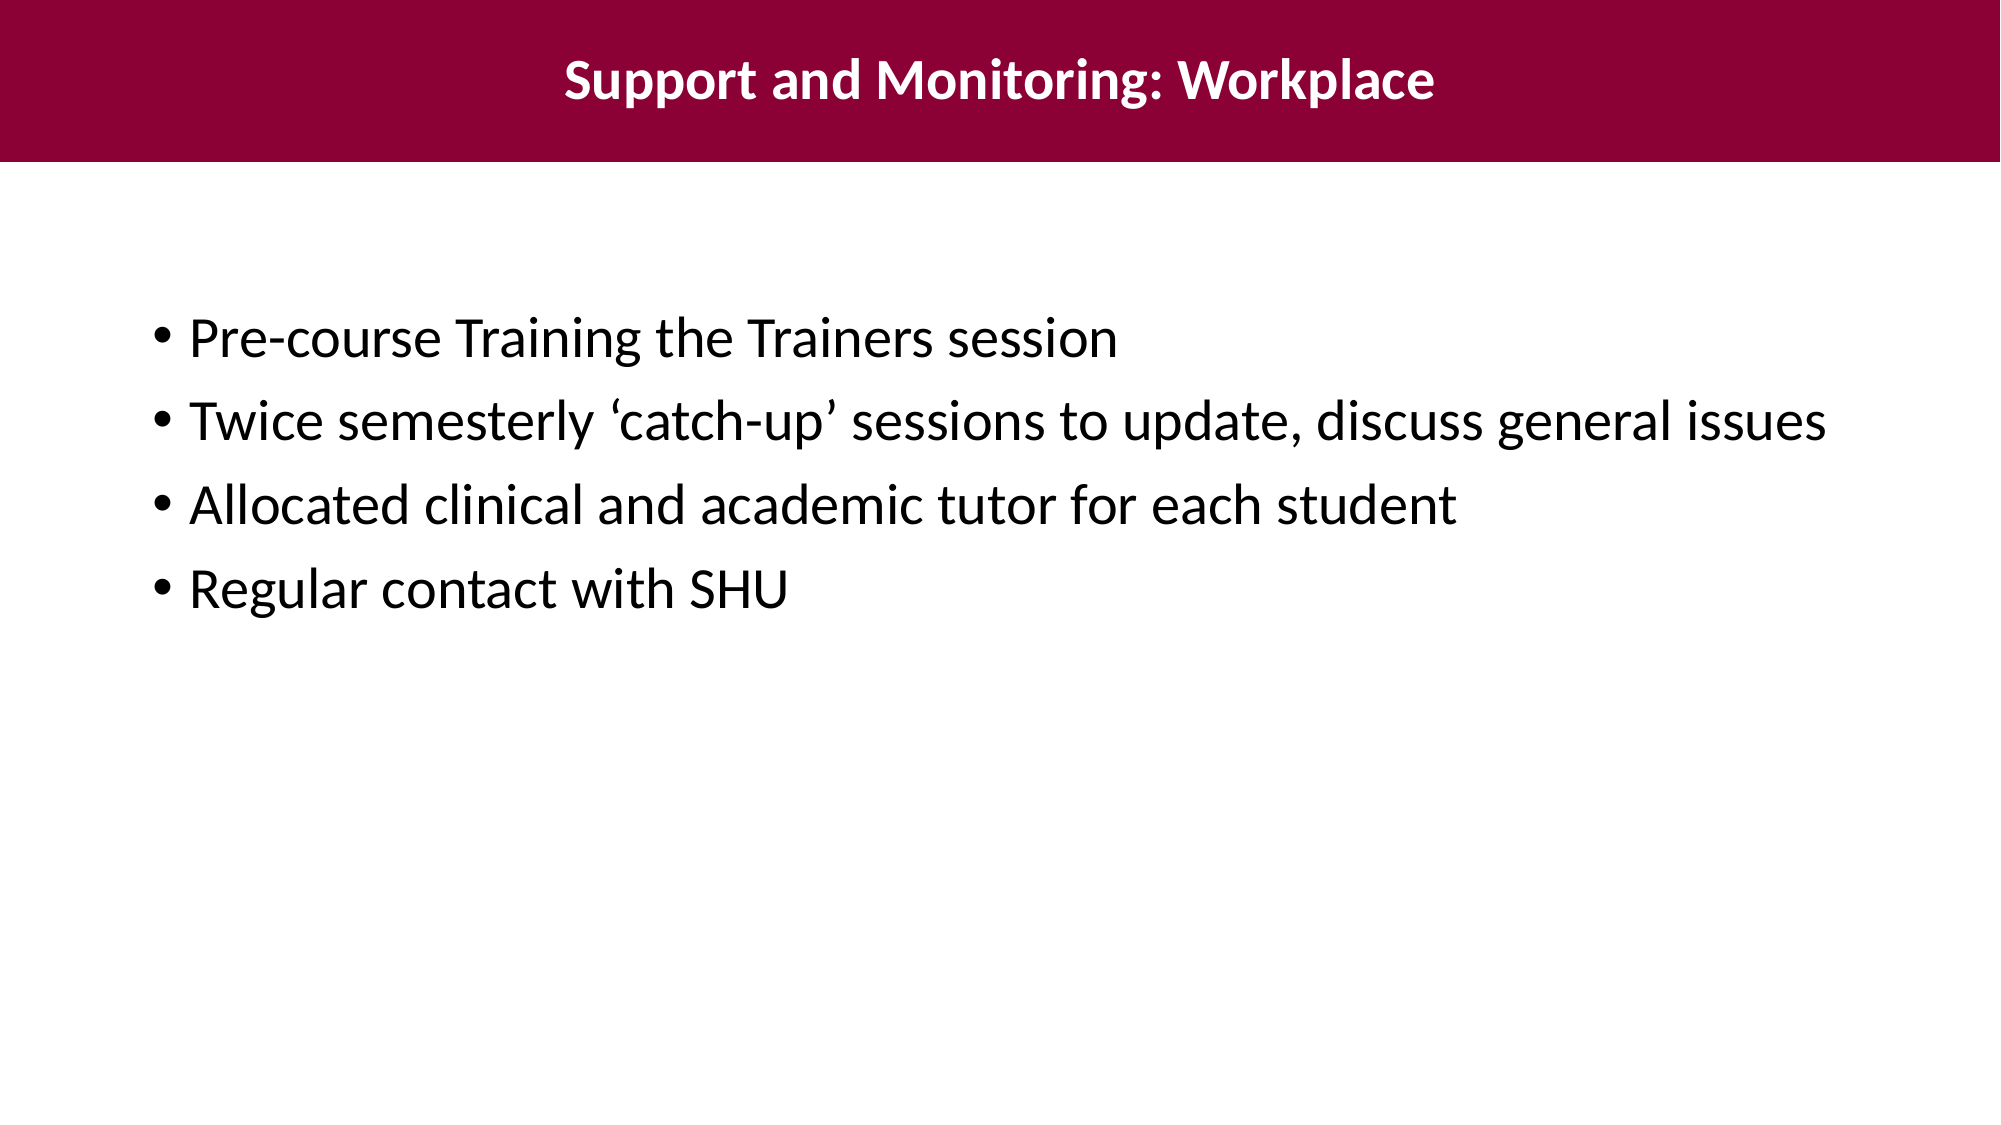

Support and Monitoring: Workplace
# Pre-course Training the Trainers session
Twice semesterly ‘catch-up’ sessions to update, discuss general issues
Allocated clinical and academic tutor for each student
Regular contact with SHU